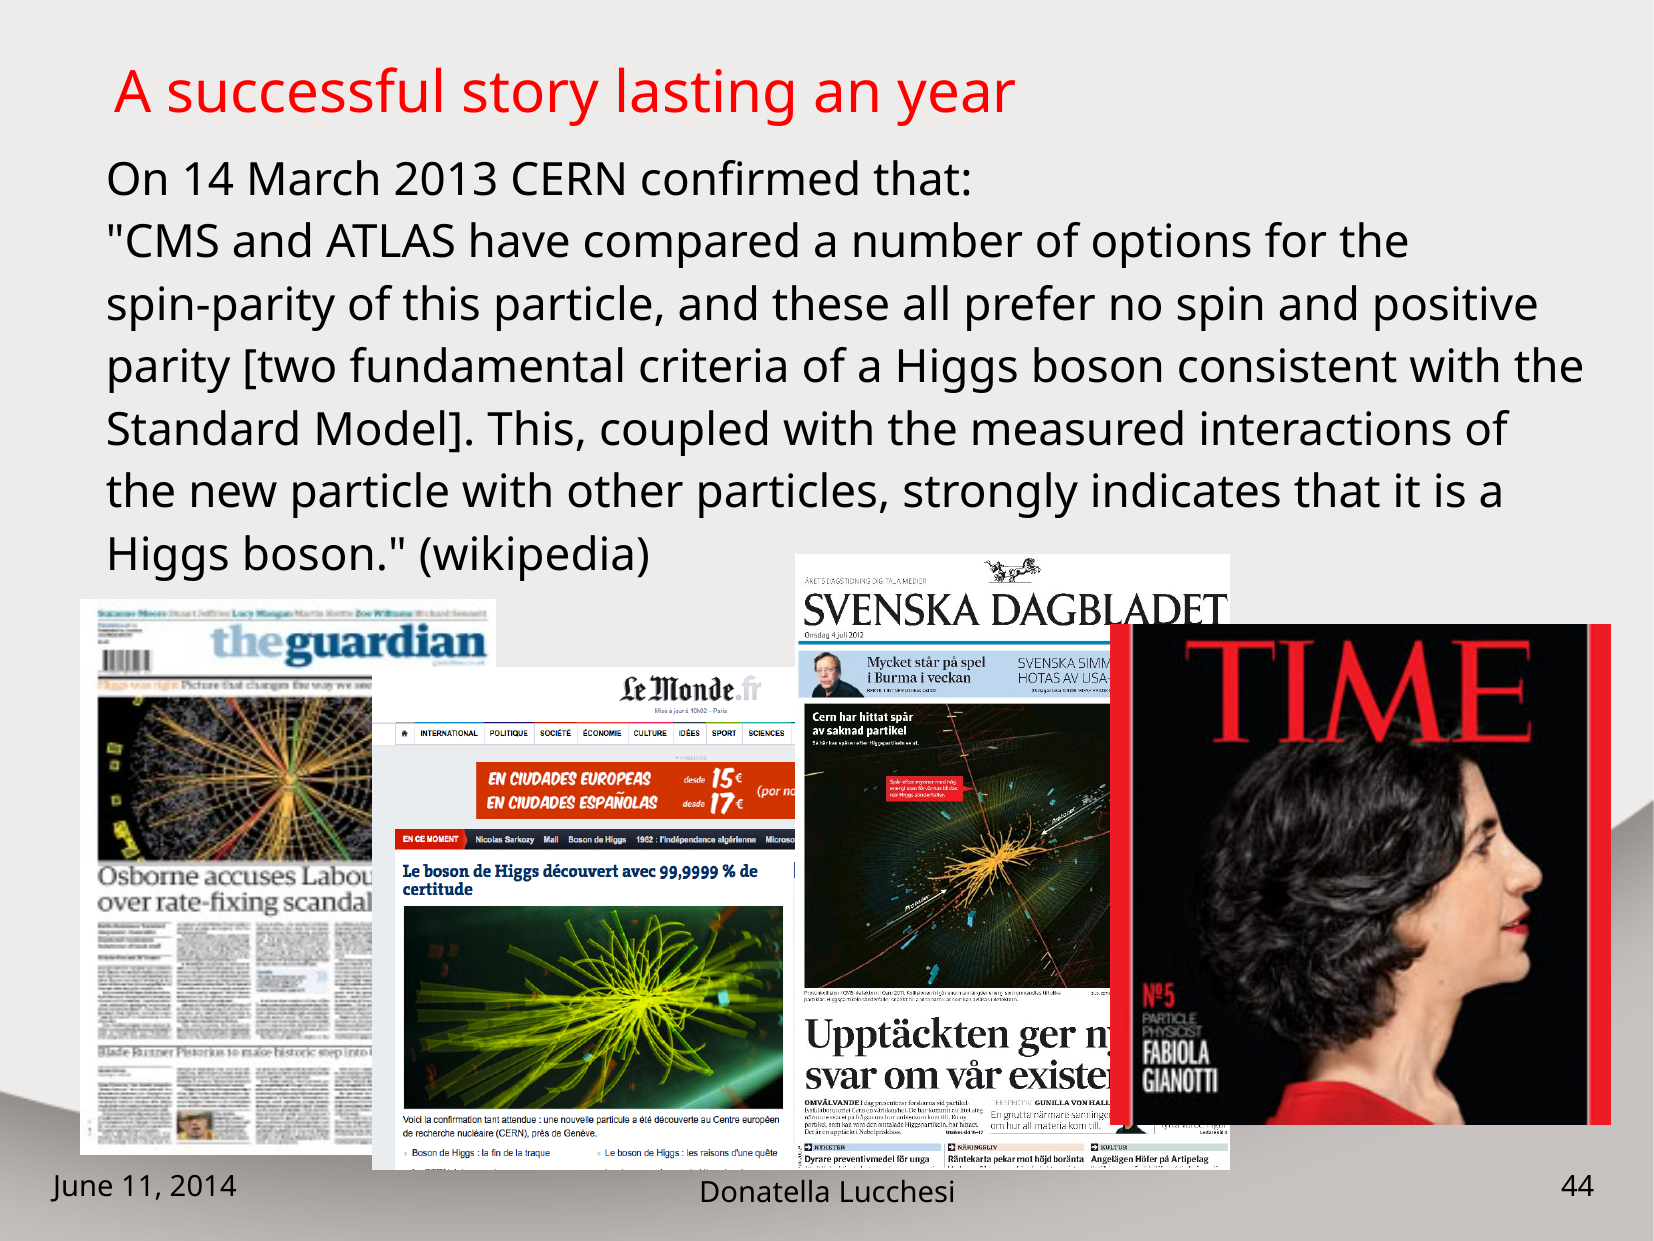

A successful story lasting an year
On 14 March 2013 CERN confirmed that:
"CMS and ATLAS have compared a number of options for the
spin-parity of this particle, and these all prefer no spin and positive
parity [two fundamental criteria of a Higgs boson consistent with the
Standard Model]. This, coupled with the measured interactions of
the new particle with other particles, strongly indicates that it is a
Higgs boson." (wikipedia)
June 11, 2014
44
Donatella Lucchesi